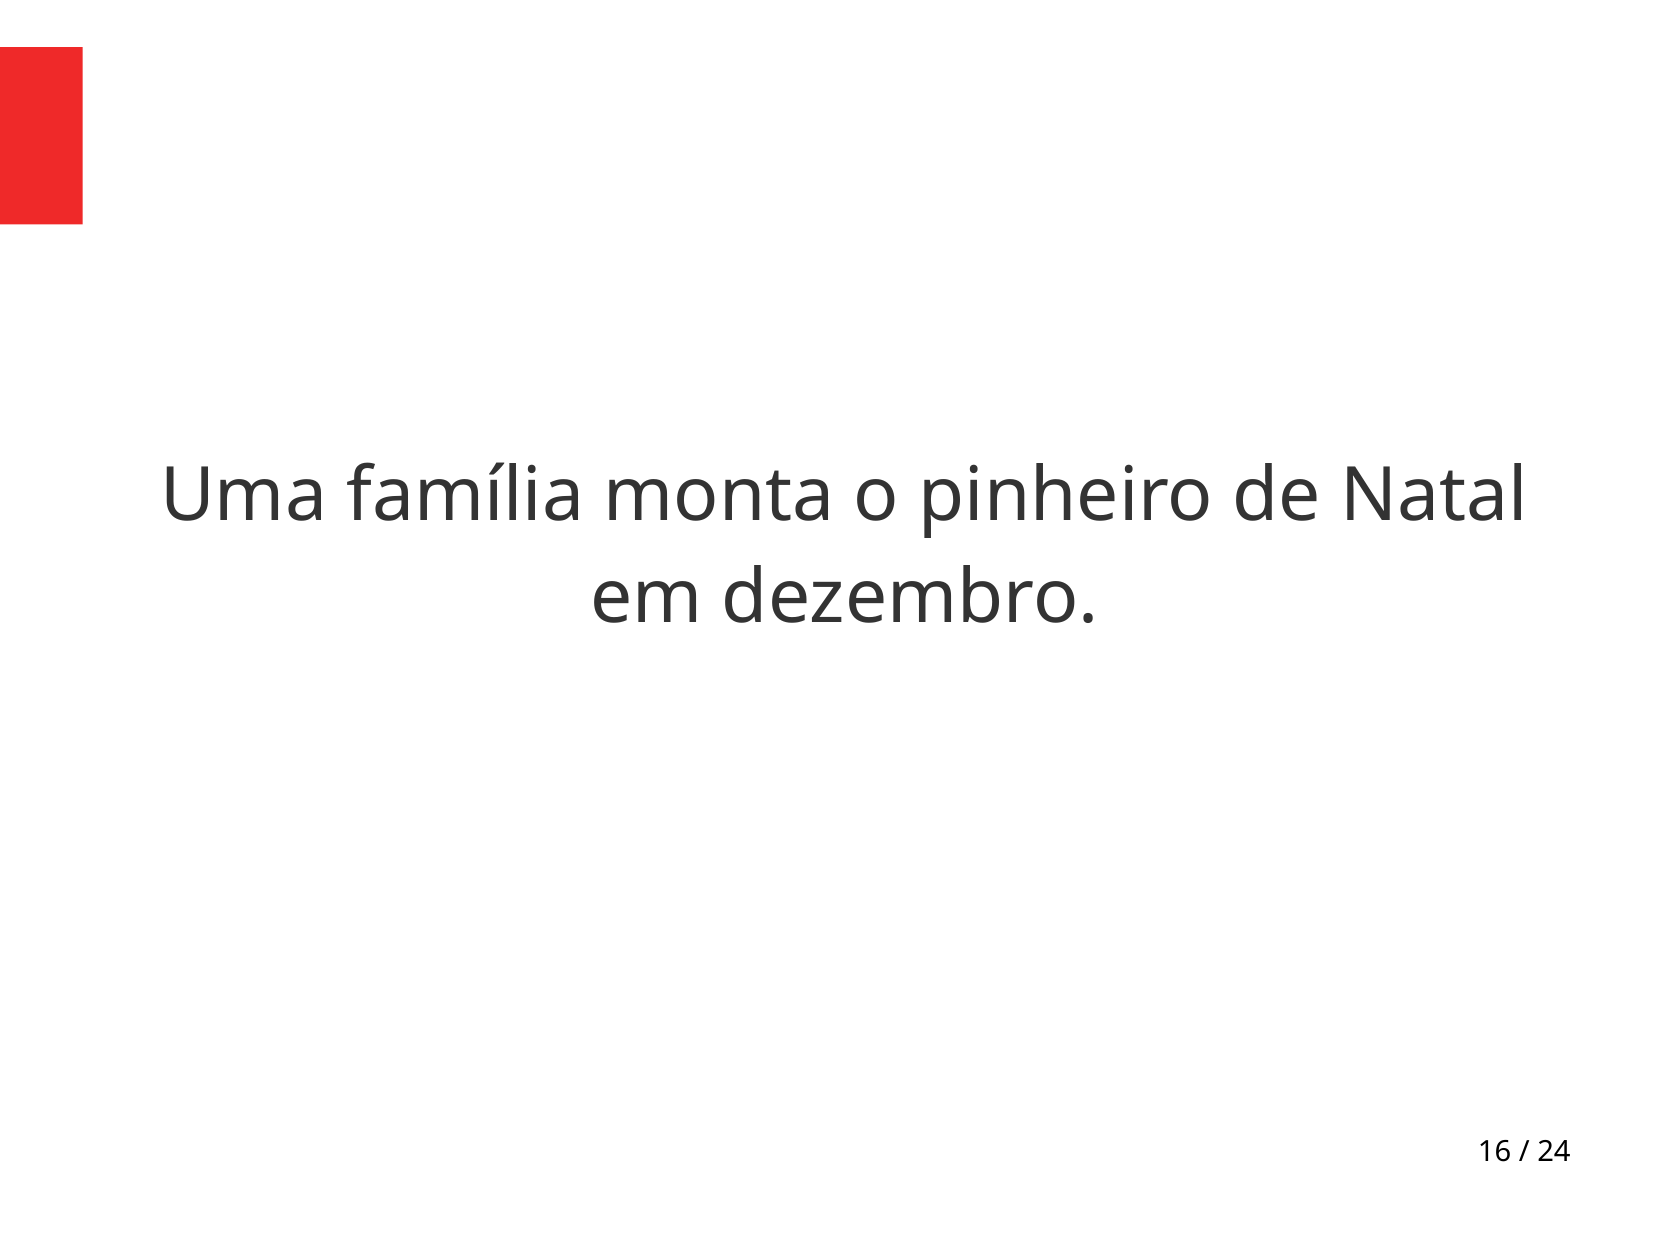

# Uma família monta o pinheiro de Natal em dezembro.
16